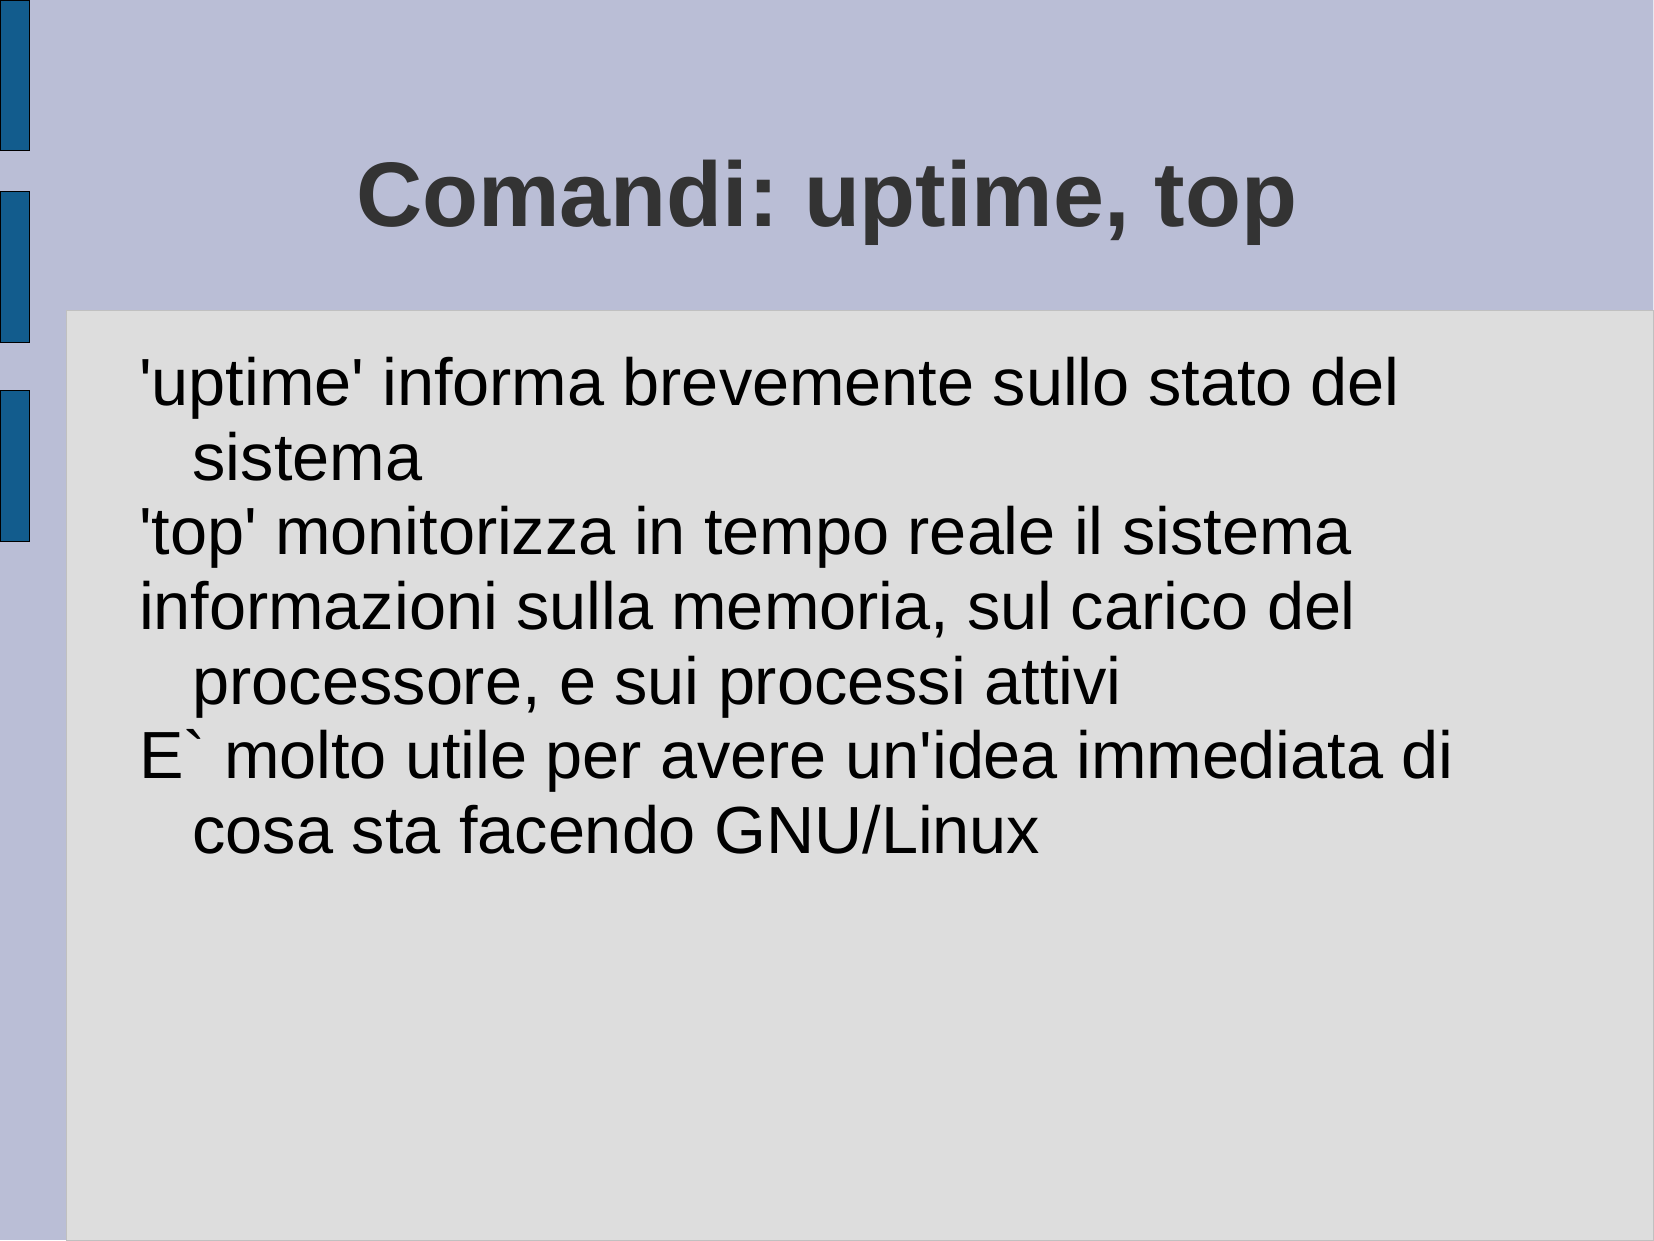

# Comandi: uptime, top
'uptime' informa brevemente sullo stato del sistema
'top' monitorizza in tempo reale il sistema
informazioni sulla memoria, sul carico del processore, e sui processi attivi
E` molto utile per avere un'idea immediata di cosa sta facendo GNU/Linux